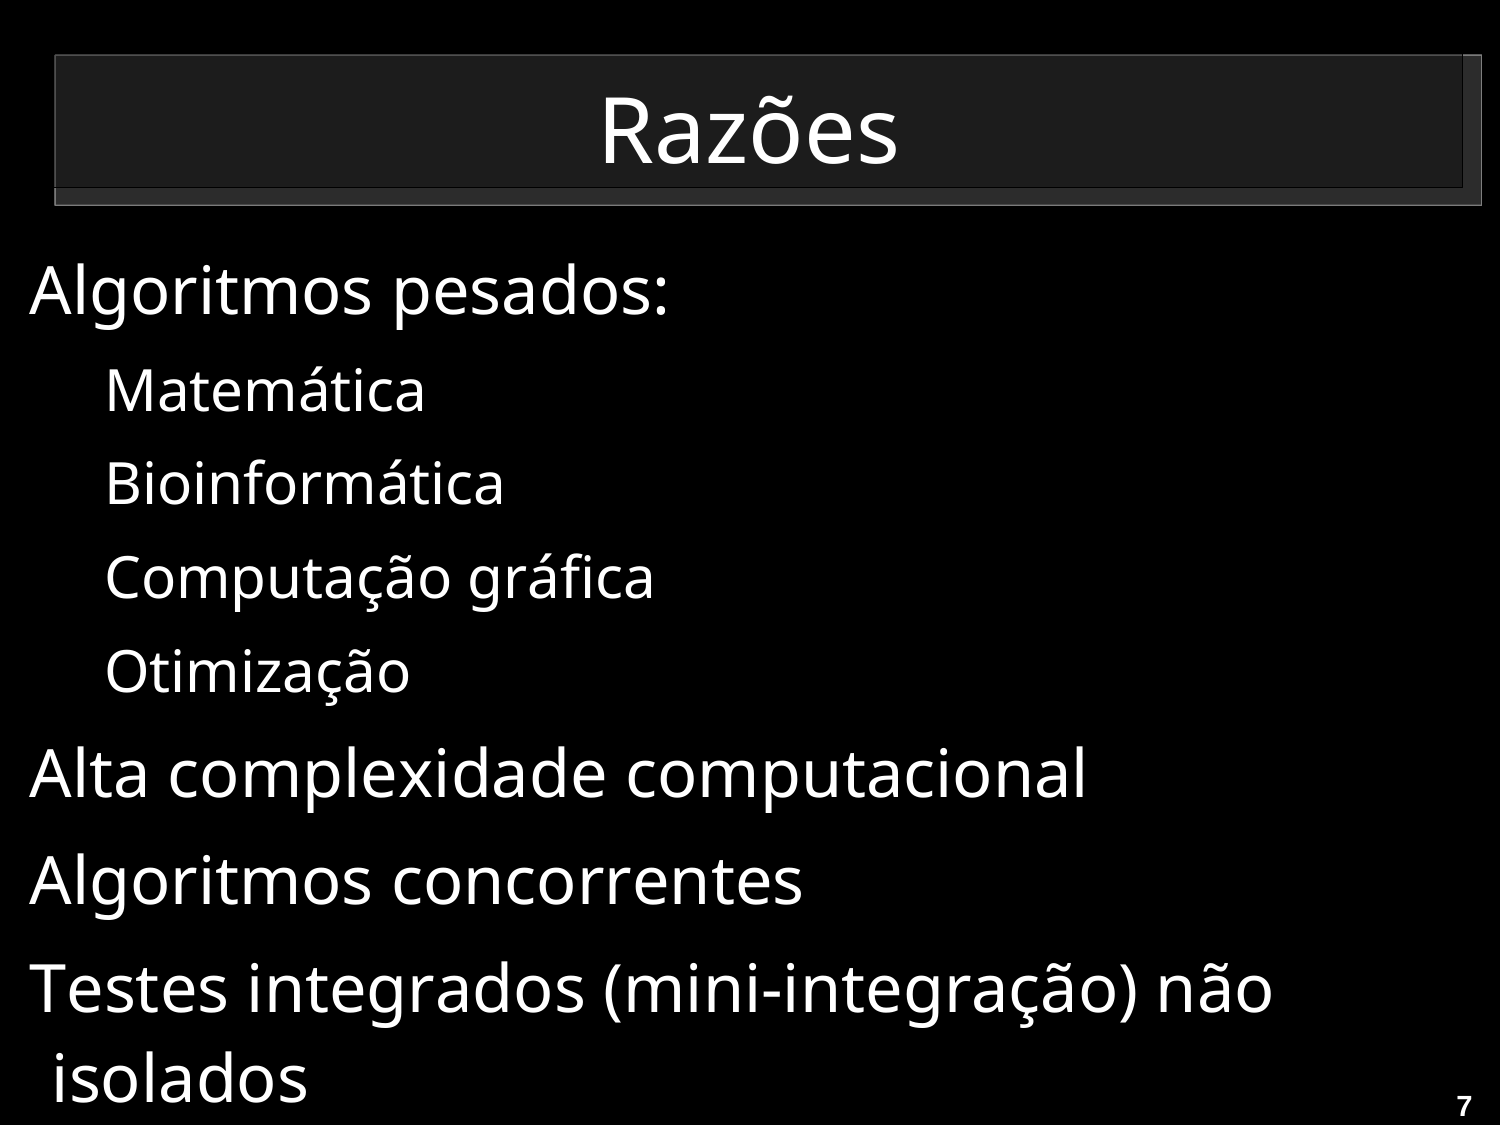

# Razões
Algoritmos pesados:
Matemática
Bioinformática
Computação gráfica
Otimização
Alta complexidade computacional
Algoritmos concorrentes
Testes integrados (mini-integração) não isolados
7